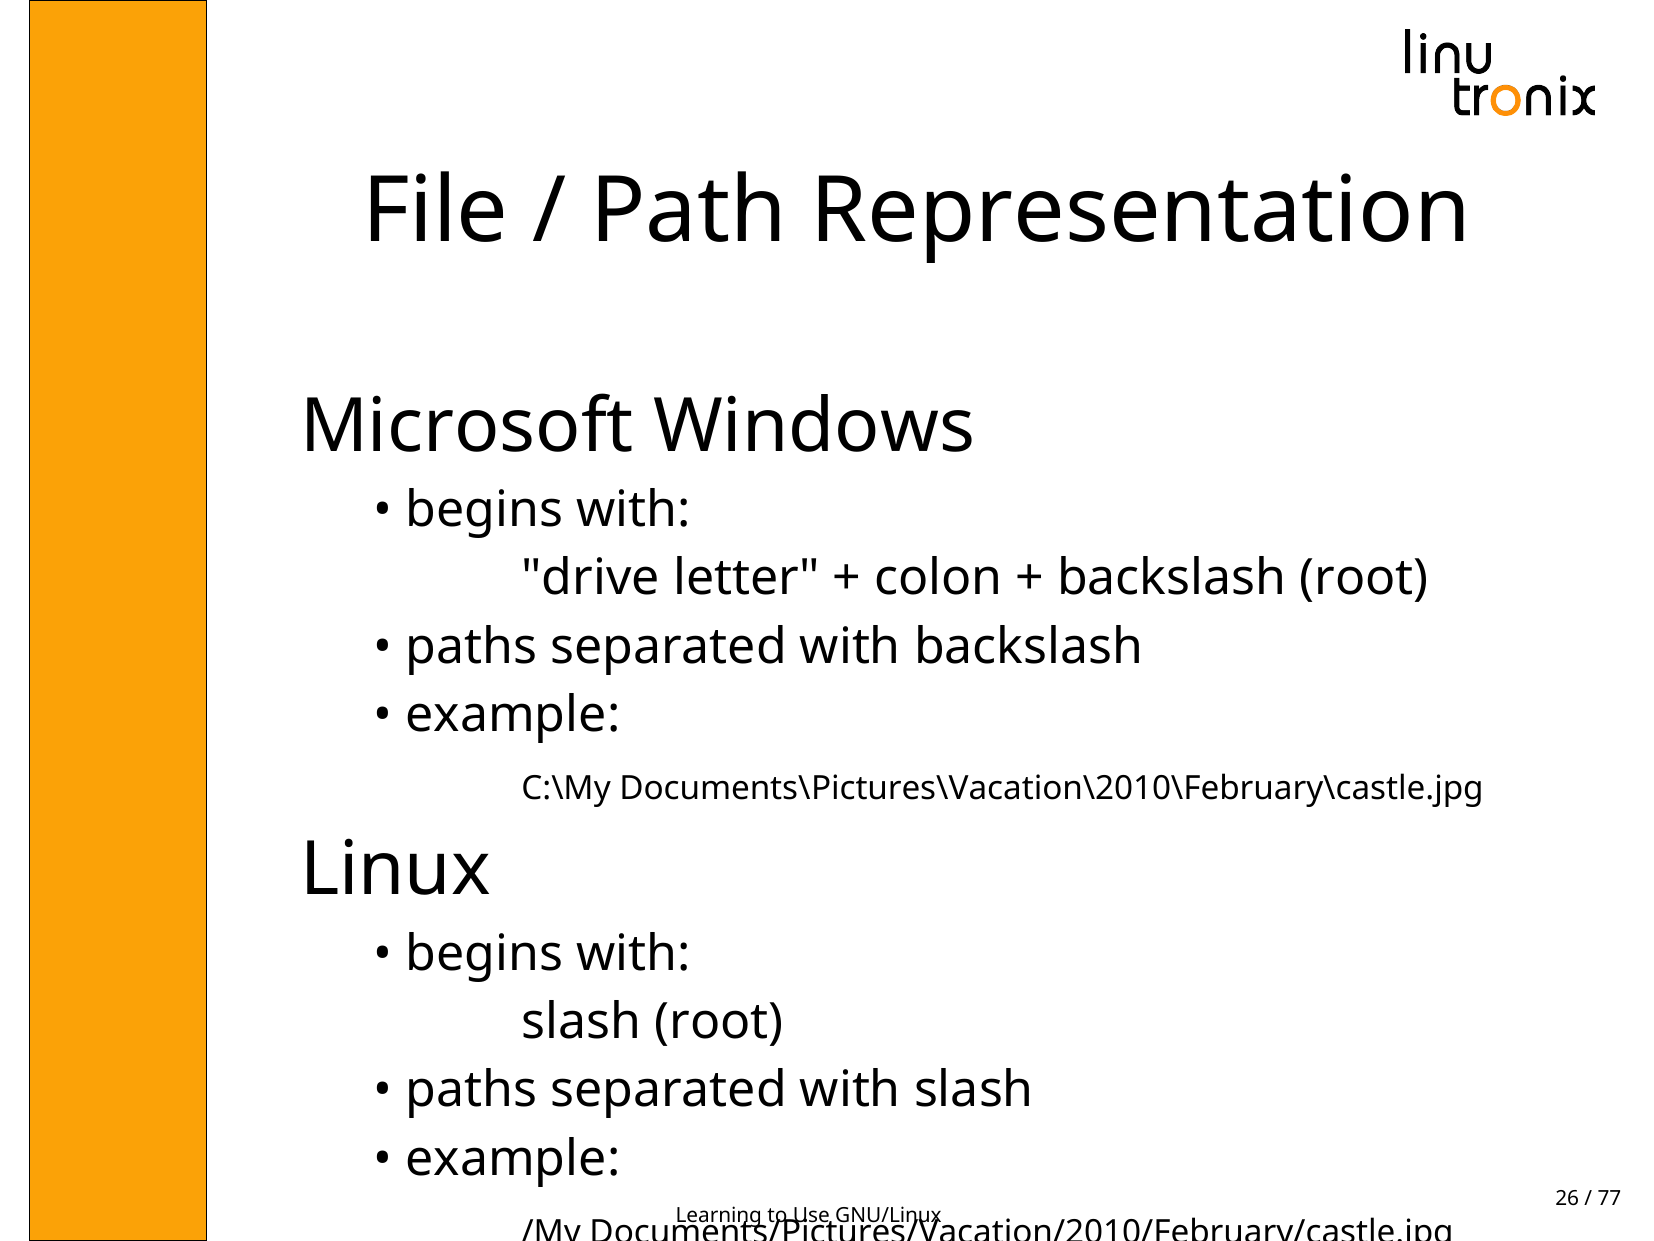

File / Path Representation
Microsoft Windows
	• begins with:
			"drive letter" + colon + backslash (root)
	• paths separated with backslash
	• example:
			C:\My Documents\Pictures\Vacation\2010\February\castle.jpg
Linux
	• begins with:
			slash (root)
	• paths separated with slash
	• example:
			/My Documents/Pictures/Vacation/2010/February/castle.jpg
26
Firmenvorstellung Linutronix V3.3